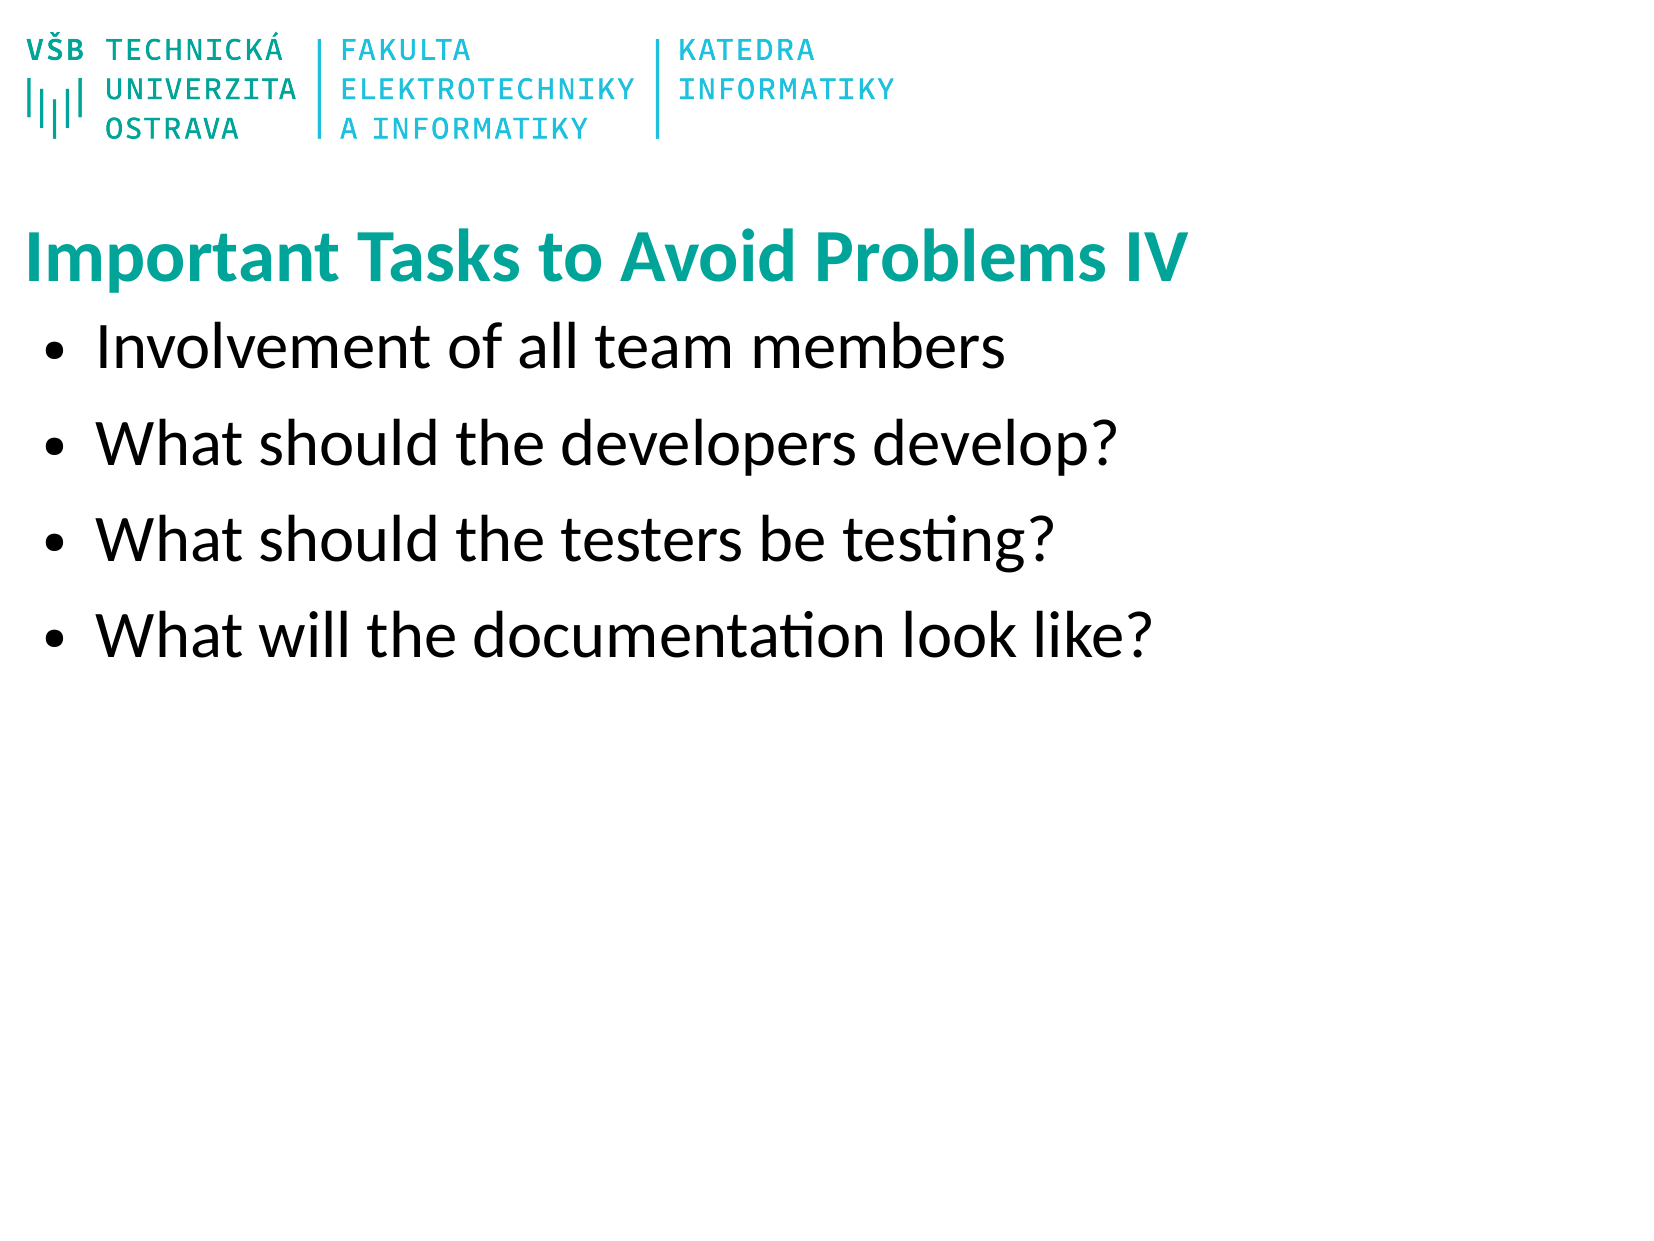

# Important Tasks to Avoid Problems IV
Involvement of all team members
What should the developers develop?
What should the testers be testing?
What will the documentation look like?